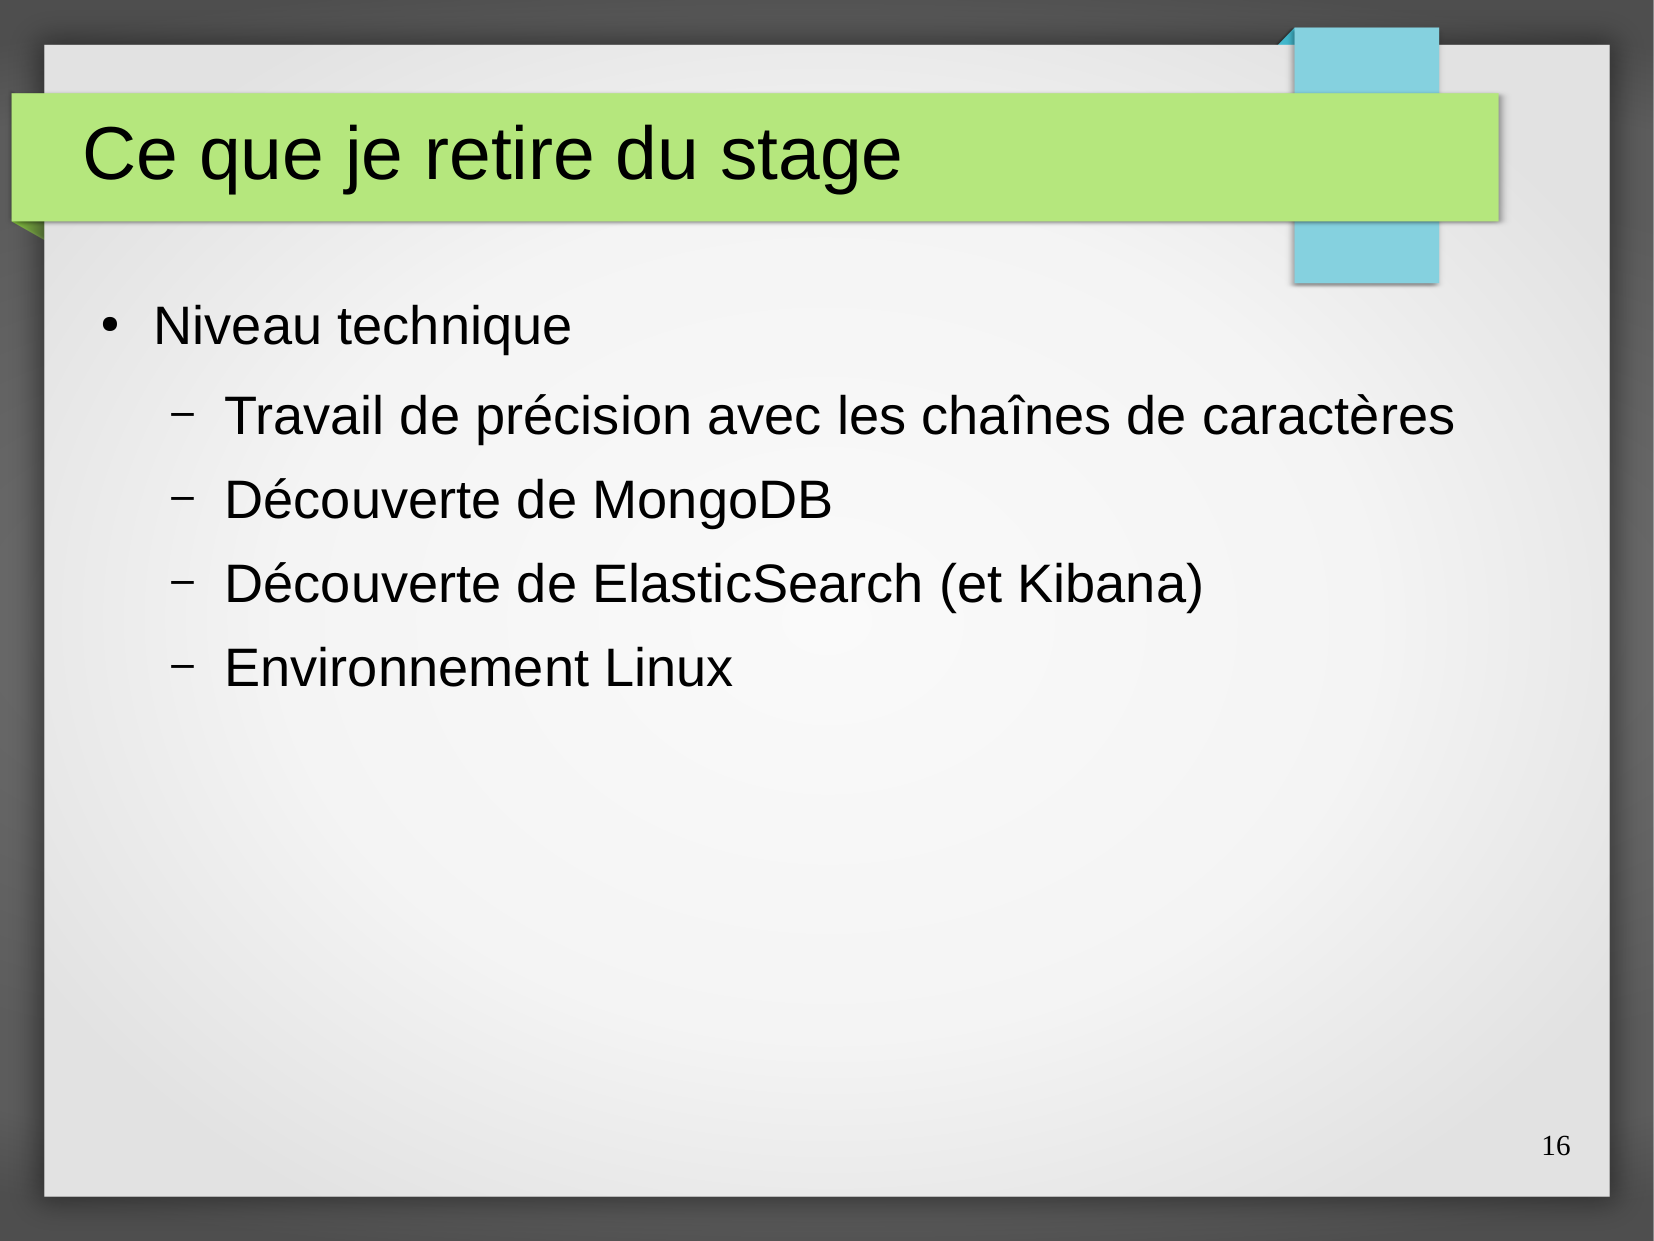

# Ce que je retire du stage
Niveau technique
Travail de précision avec les chaînes de caractères
Découverte de MongoDB
Découverte de ElasticSearch (et Kibana)
Environnement Linux
16